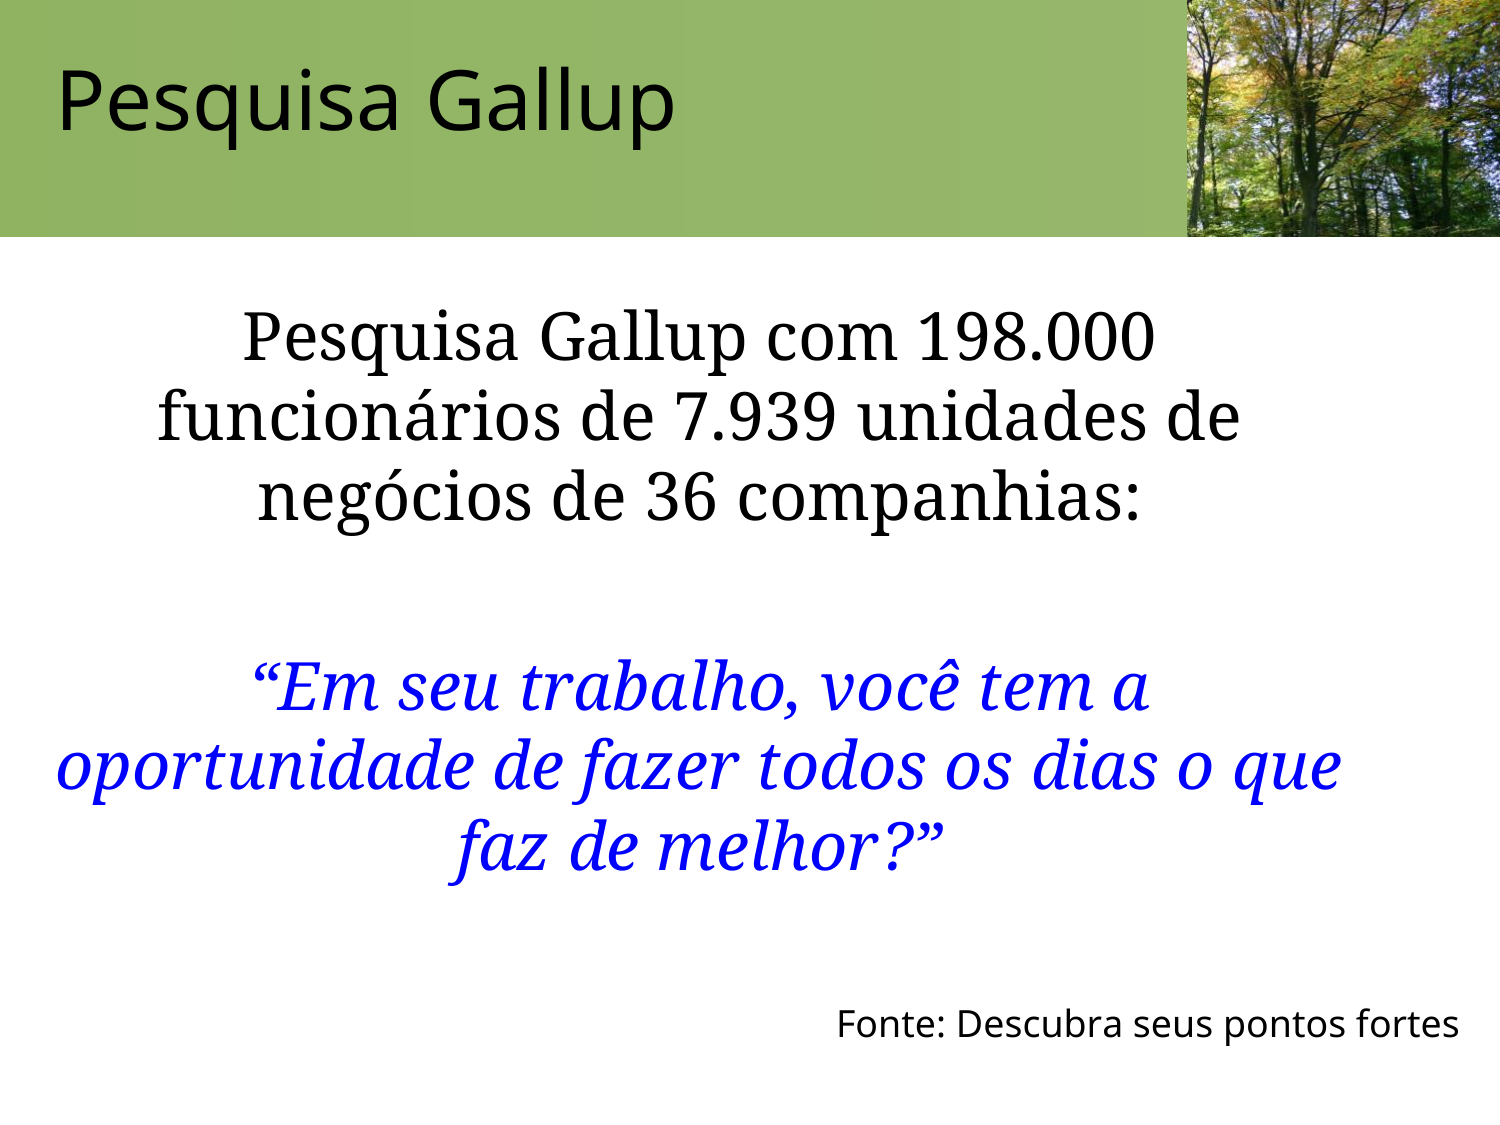

# Pesquisa Gallup
Pesquisa Gallup com 198.000 funcionários de 7.939 unidades de negócios de 36 companhias:
“Em seu trabalho, você tem a oportunidade de fazer todos os dias o que faz de melhor?”
Fonte: Descubra seus pontos fortes